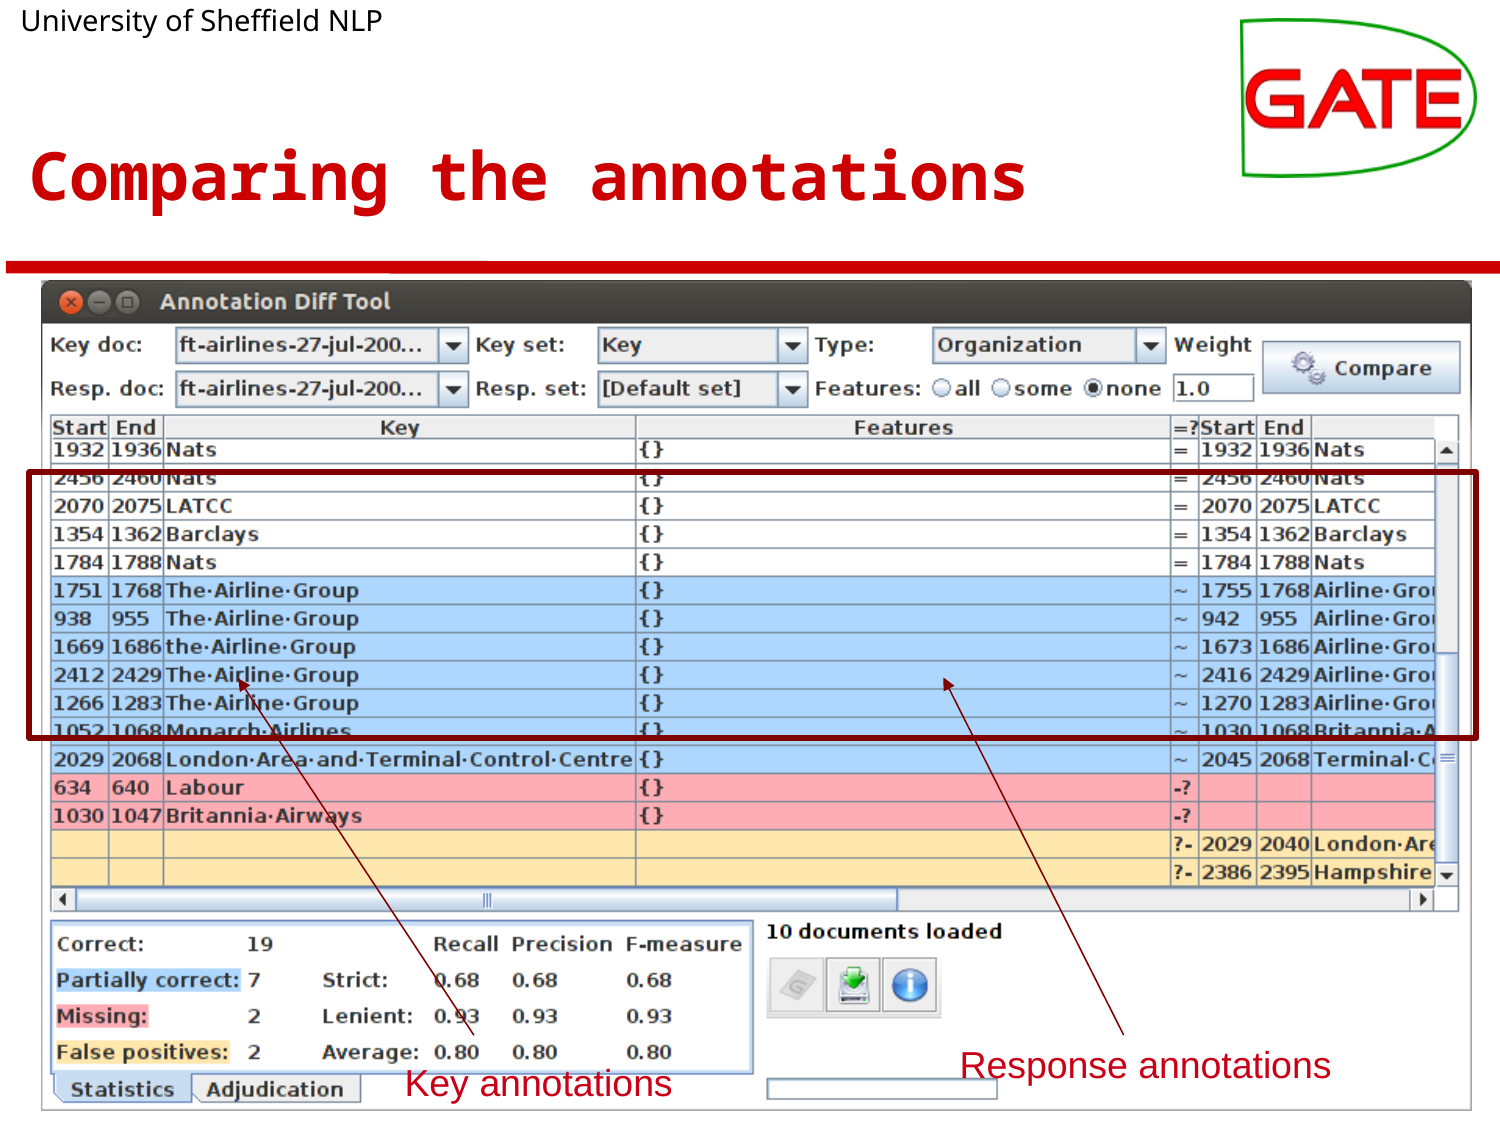

Comparing the annotations
Response annotations
Key annotations